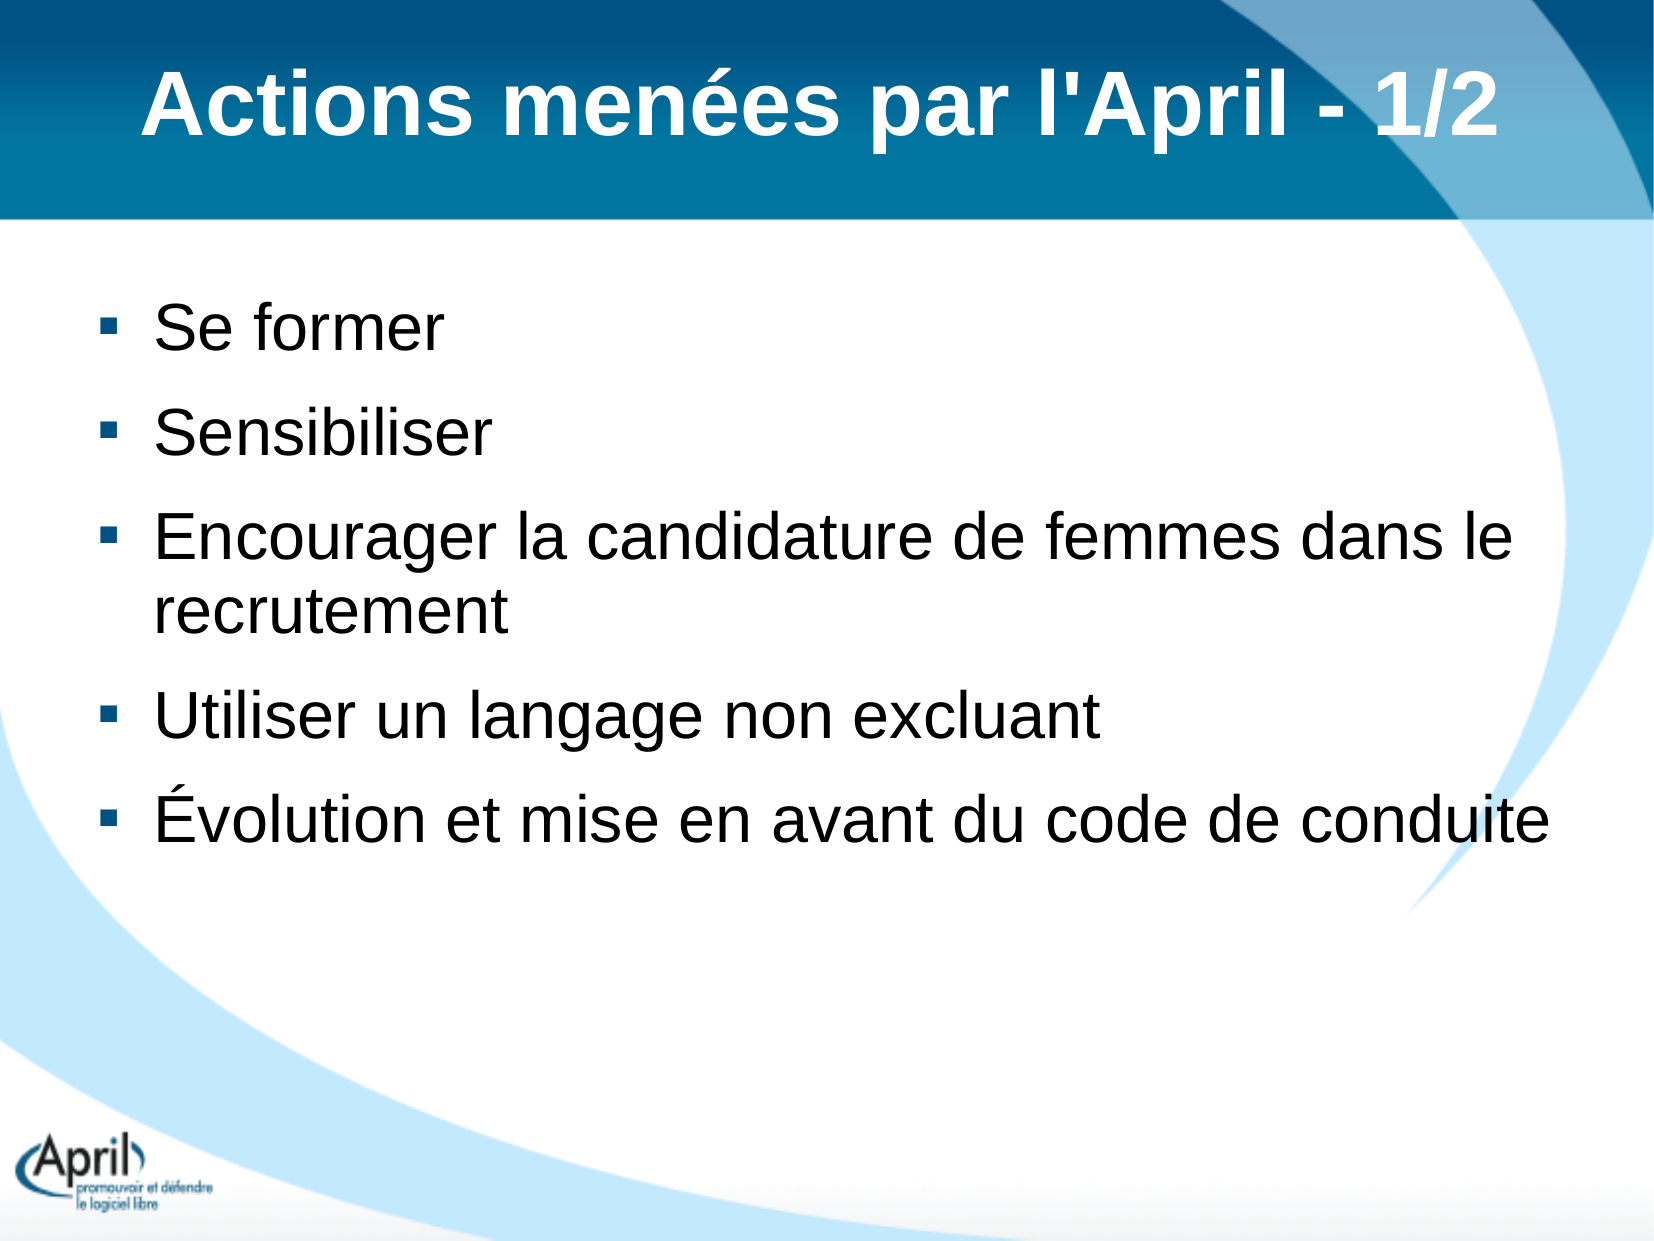

# Actions menées par l'April - 1/2
Se former
Sensibiliser
Encourager la candidature de femmes dans le recrutement
Utiliser un langage non excluant
Évolution et mise en avant du code de conduite